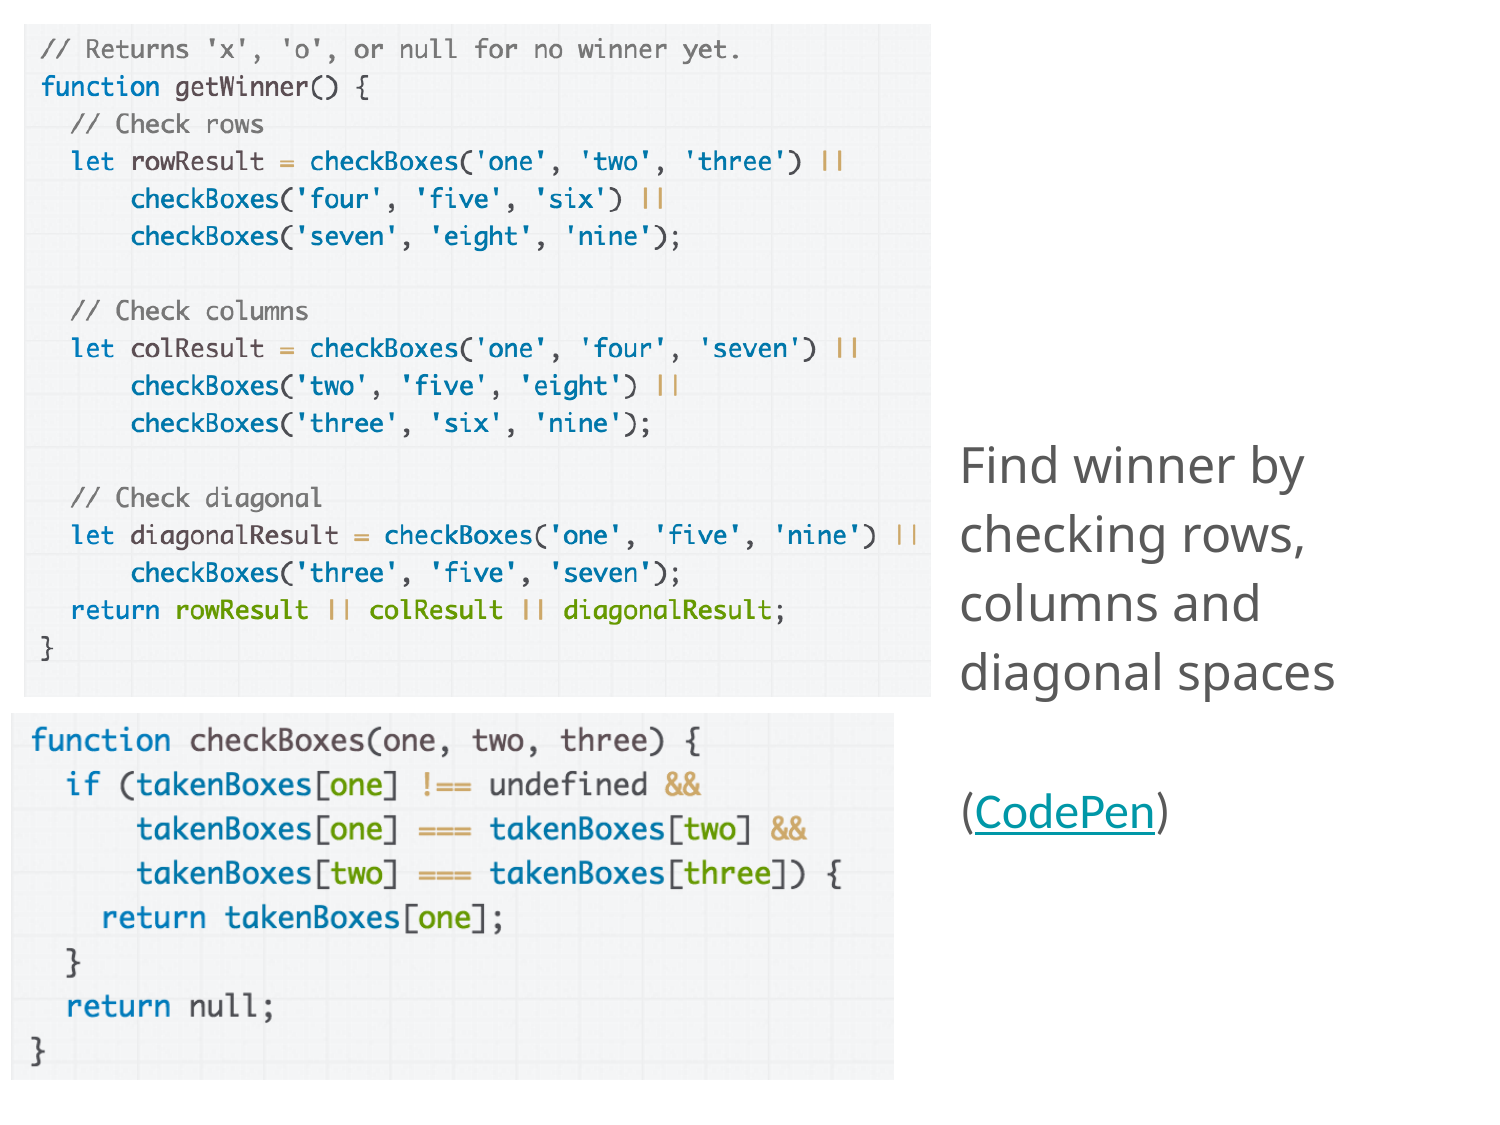

# Find winner by checking rows, columns and diagonal spaces
(CodePen)